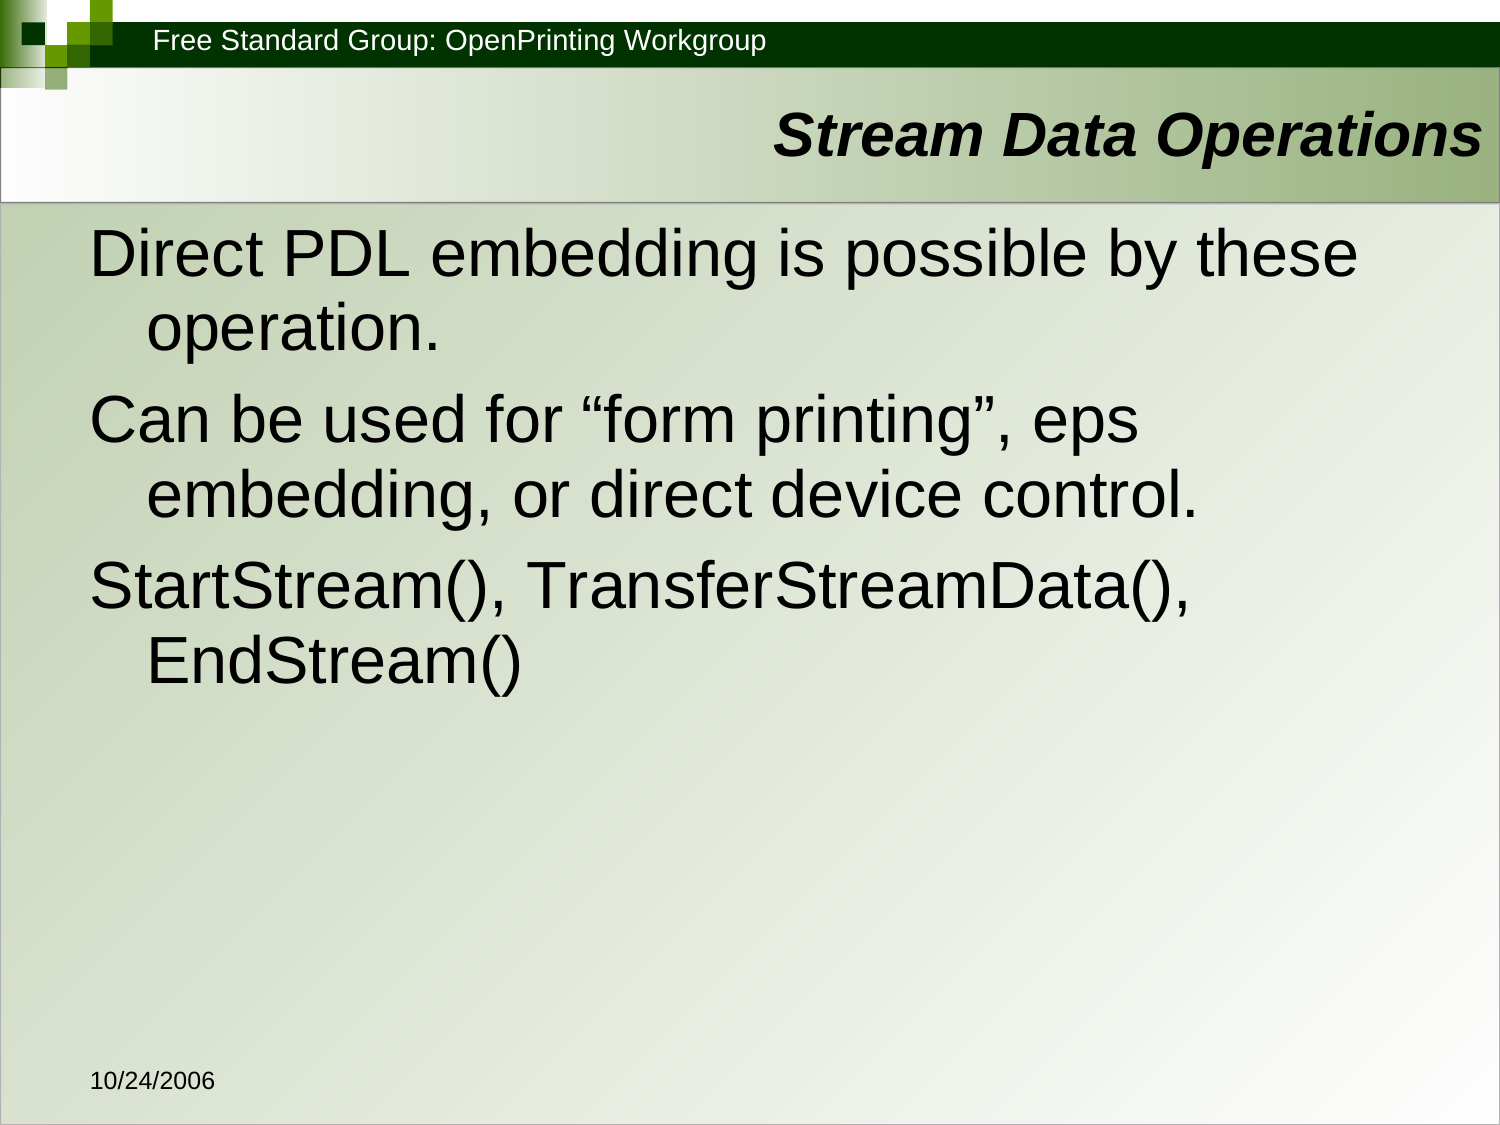

# Stream Data Operations
Direct PDL embedding is possible by these operation.
Can be used for “form printing”, eps embedding, or direct device control.
StartStream(), TransferStreamData(), EndStream()